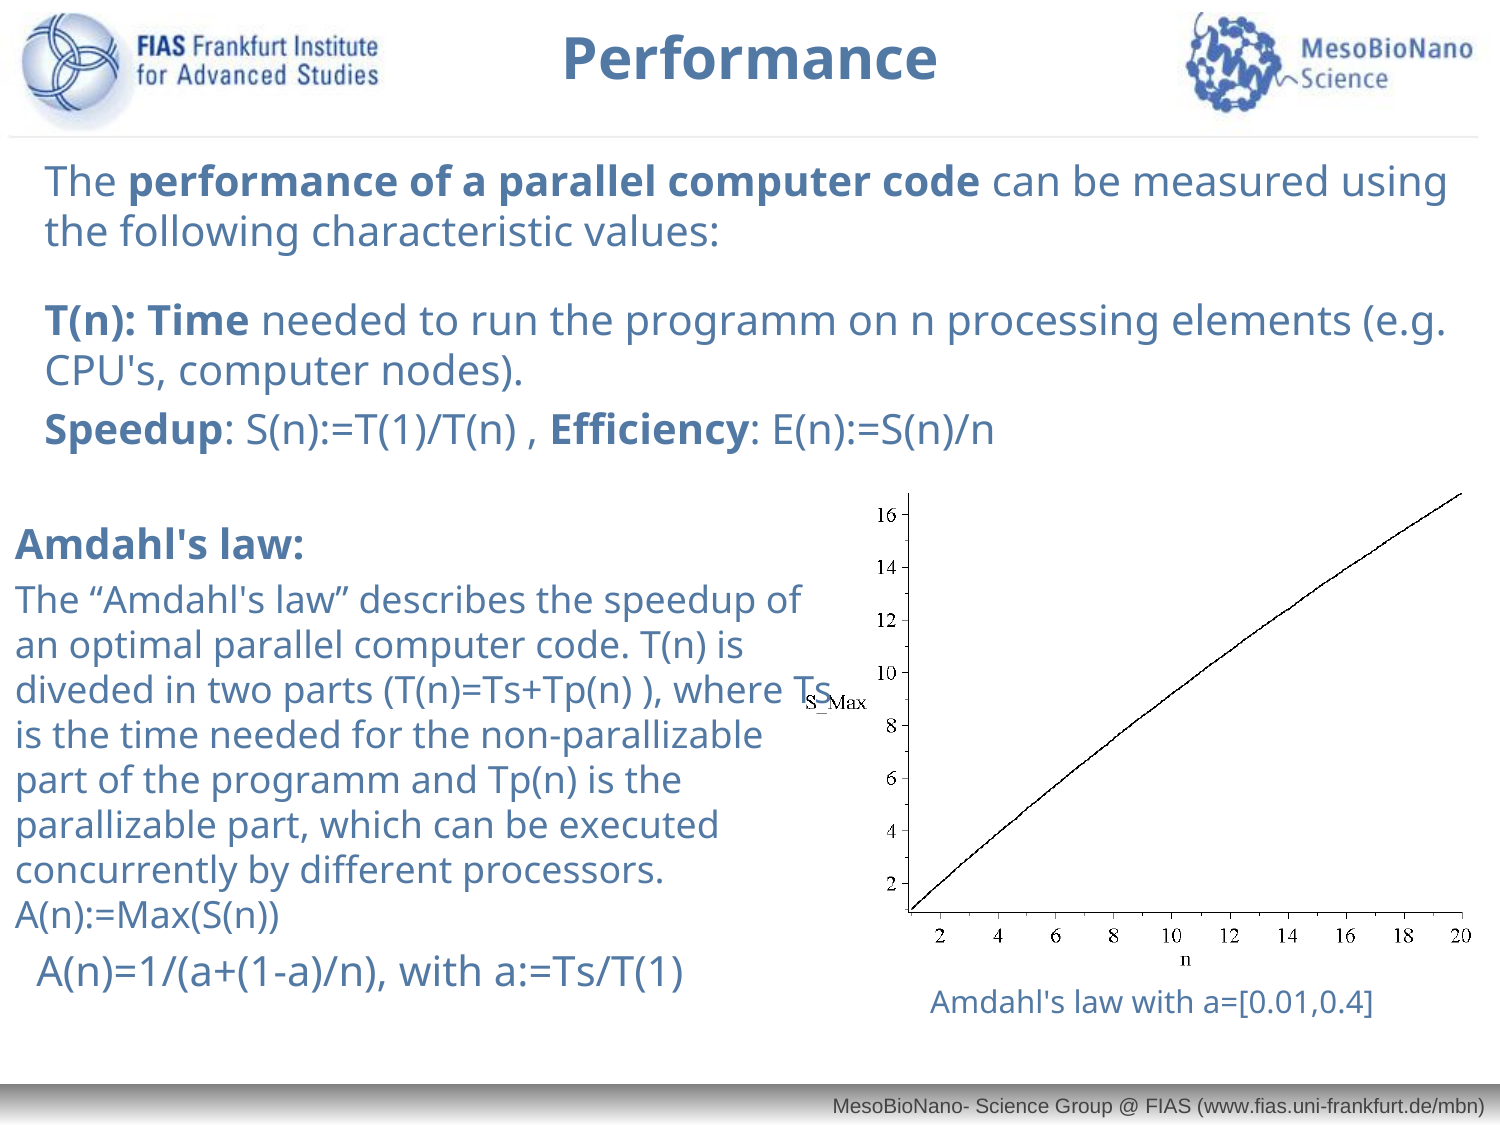

# Performance
The performance of a parallel computer code can be measured using the following characteristic values:
T(n): Time needed to run the programm on n processing elements (e.g. CPU's, computer nodes).
Speedup: S(n):=T(1)/T(n) , Efficiency: E(n):=S(n)/n
Amdahl's law:
The “Amdahl's law” describes the speedup of an optimal parallel computer code. T(n) is diveded in two parts (T(n)=Ts+Tp(n) ), where Ts is the time needed for the non-parallizable part of the programm and Tp(n) is the parallizable part, which can be executed concurrently by different processors. A(n):=Max(S(n))
 A(n)=1/(a+(1-a)/n), with a:=Ts/T(1)
Amdahl's law with a=[0.01,0.4]